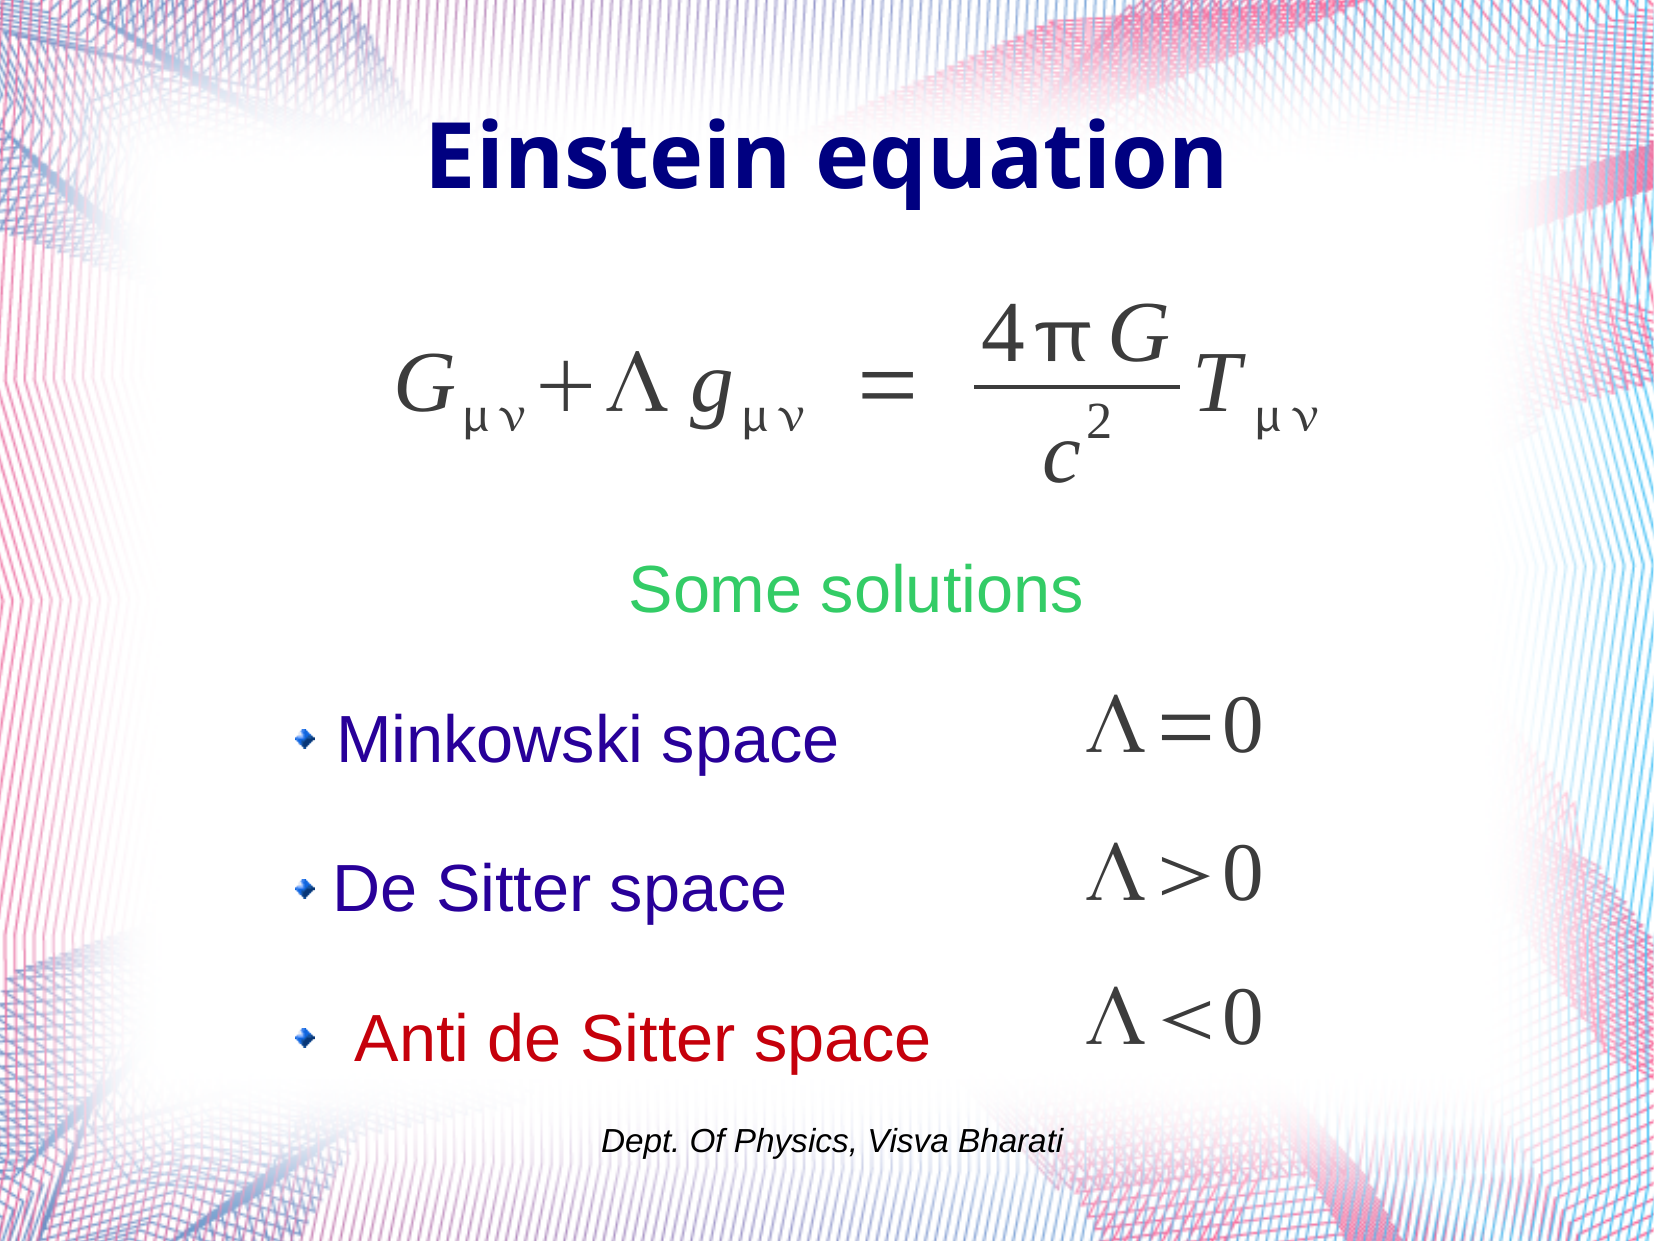

# Einstein equation
Some solutions
 Minkowski space
 De Sitter space
 Anti de Sitter space
Dept. Of Physics, Visva Bharati